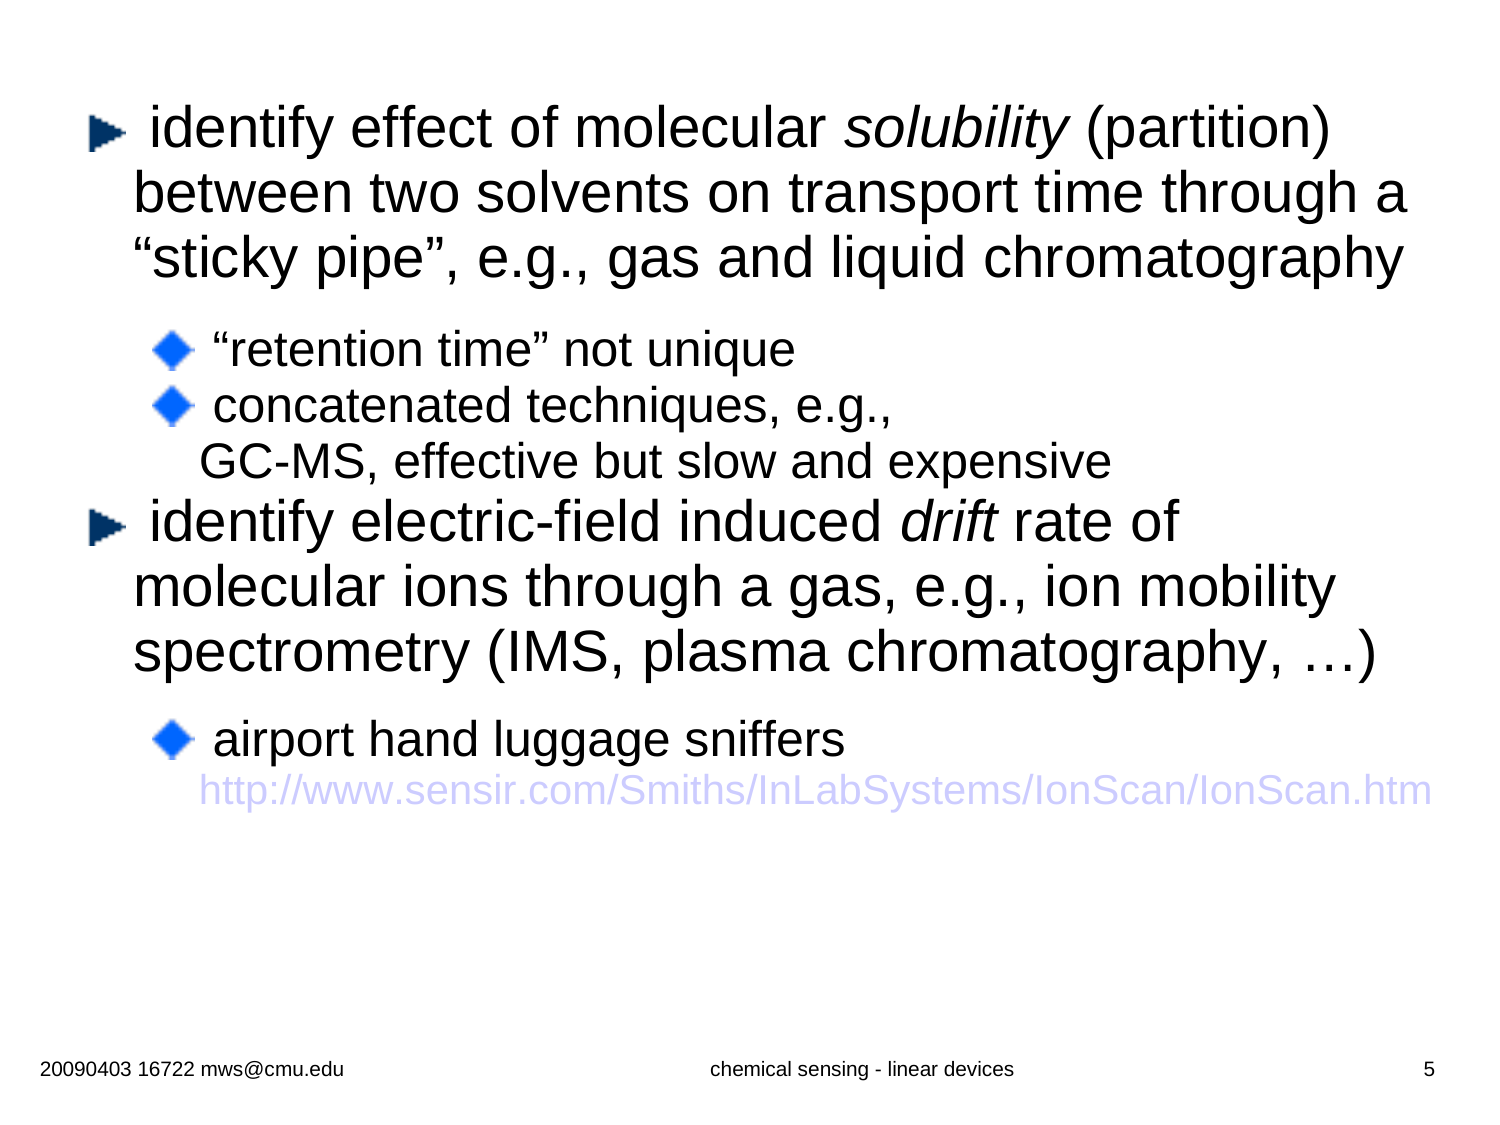

# identify effect of molecular solubility (partition) between two solvents on transport time through a “sticky pipe”, e.g., gas and liquid chromatography
 “retention time” not unique
 concatenated techniques, e.g.,
GC-MS, effective but slow and expensive
 identify electric-field induced drift rate of molecular ions through a gas, e.g., ion mobility spectrometry (IMS, plasma chromatography, …)
 airport hand luggage sniffers
http://www.sensir.com/Smiths/InLabSystems/IonScan/IonScan.htm
20090403 16722 mws@cmu.edu
chemical sensing - linear devices
5